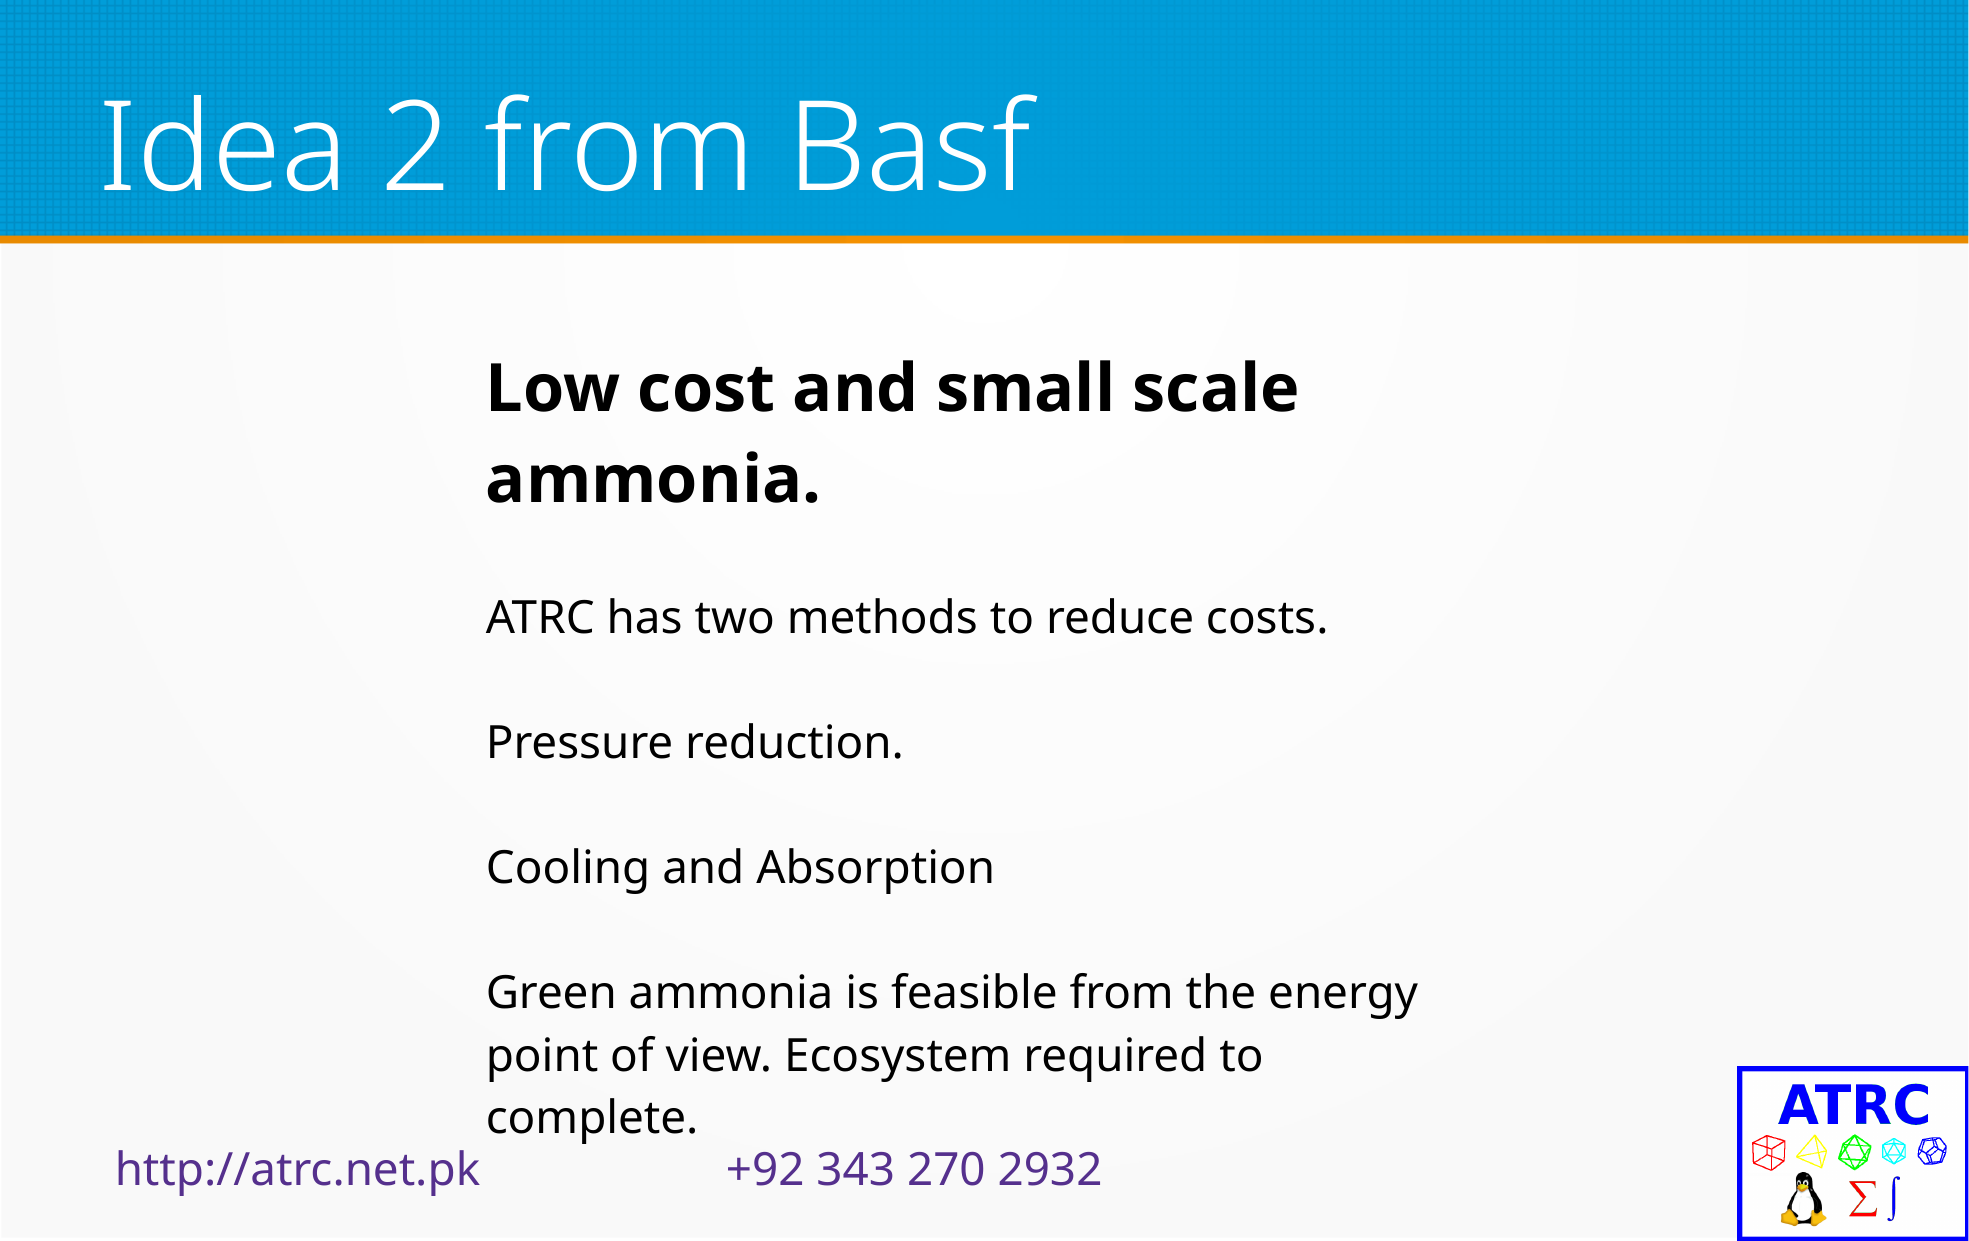

# Idea 2 from Basf
Low cost and small scale ammonia.
ATRC has two methods to reduce costs.
Pressure reduction.
Cooling and Absorption
Green ammonia is feasible from the energy point of view. Ecosystem required to complete.